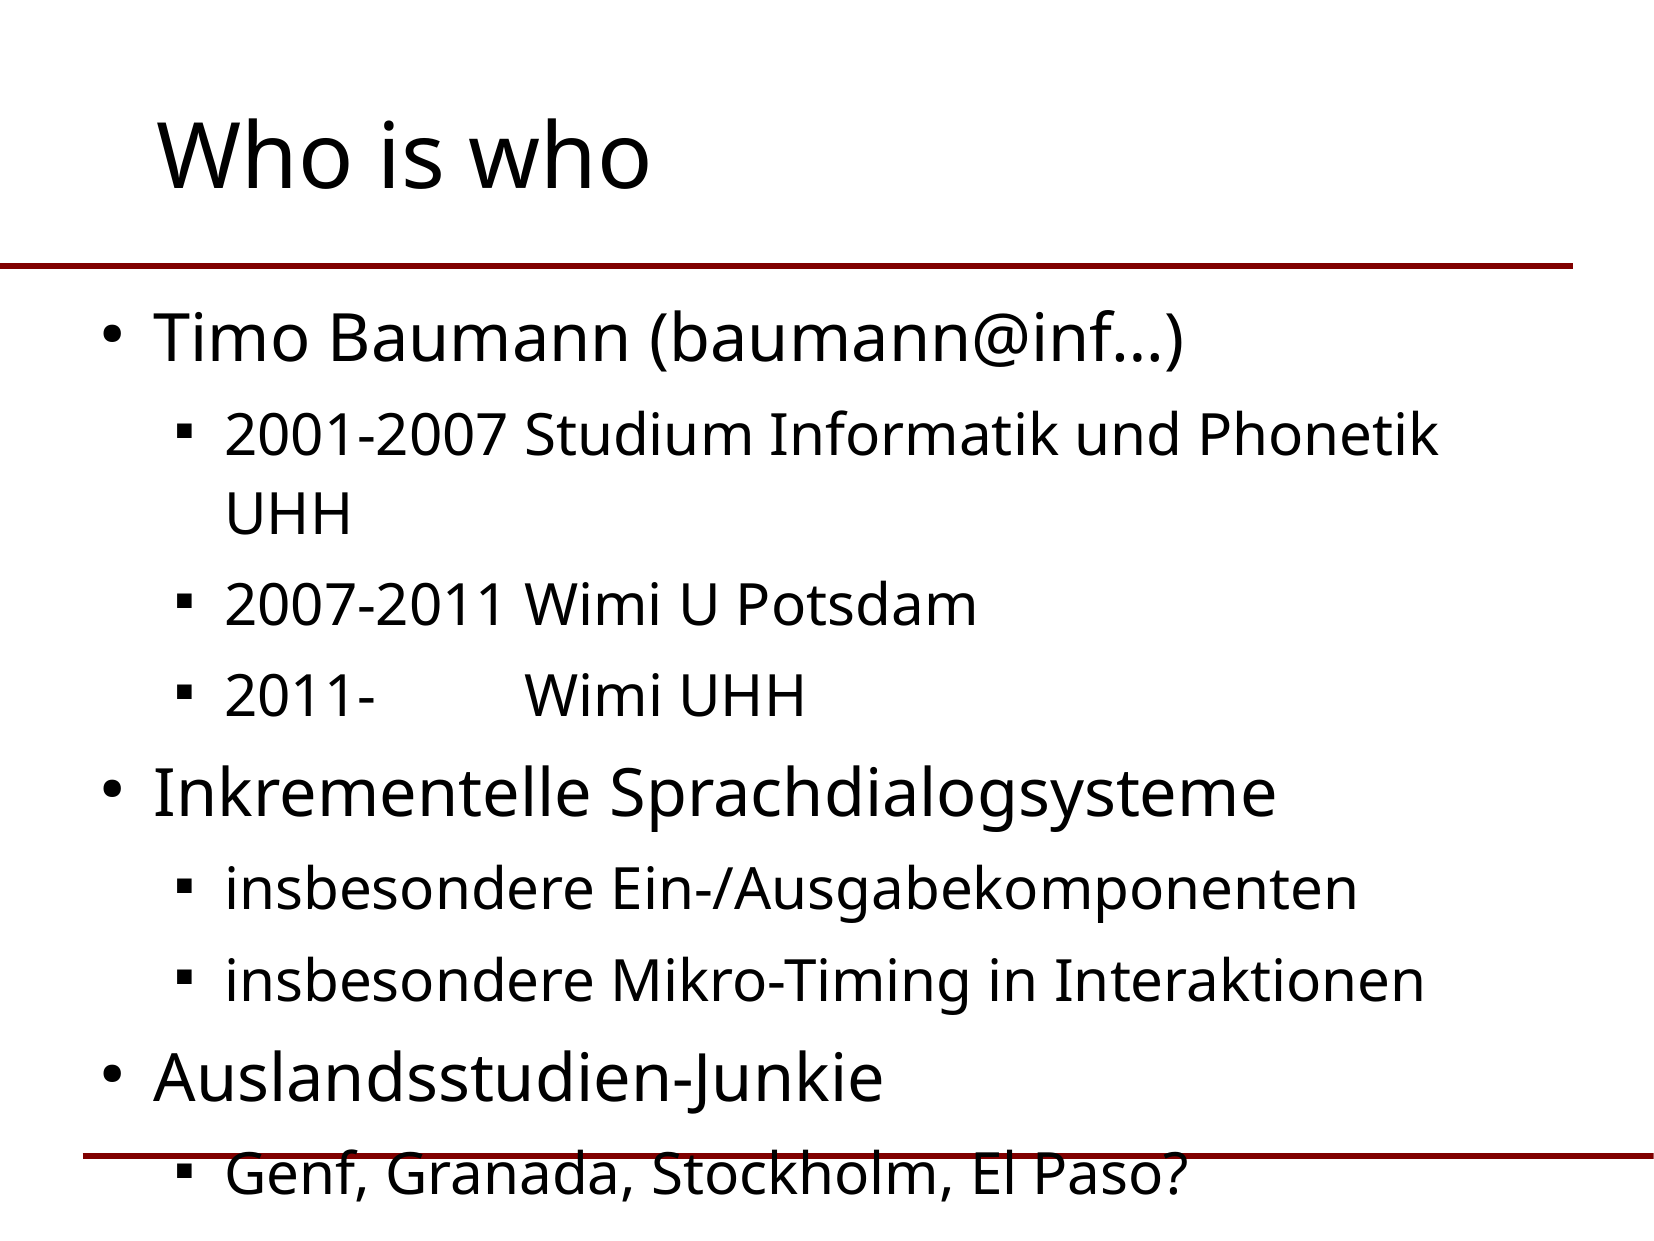

# Who is who
Timo Baumann (baumann@inf…)
2001-2007 Studium Informatik und Phonetik UHH
2007-2011 Wimi U Potsdam
2011-9999 Wimi UHH
Inkrementelle Sprachdialogsysteme
insbesondere Ein-/Ausgabekomponenten
insbesondere Mikro-Timing in Interaktionen
Auslandsstudien-Junkie
Genf, Granada, Stockholm, El Paso?